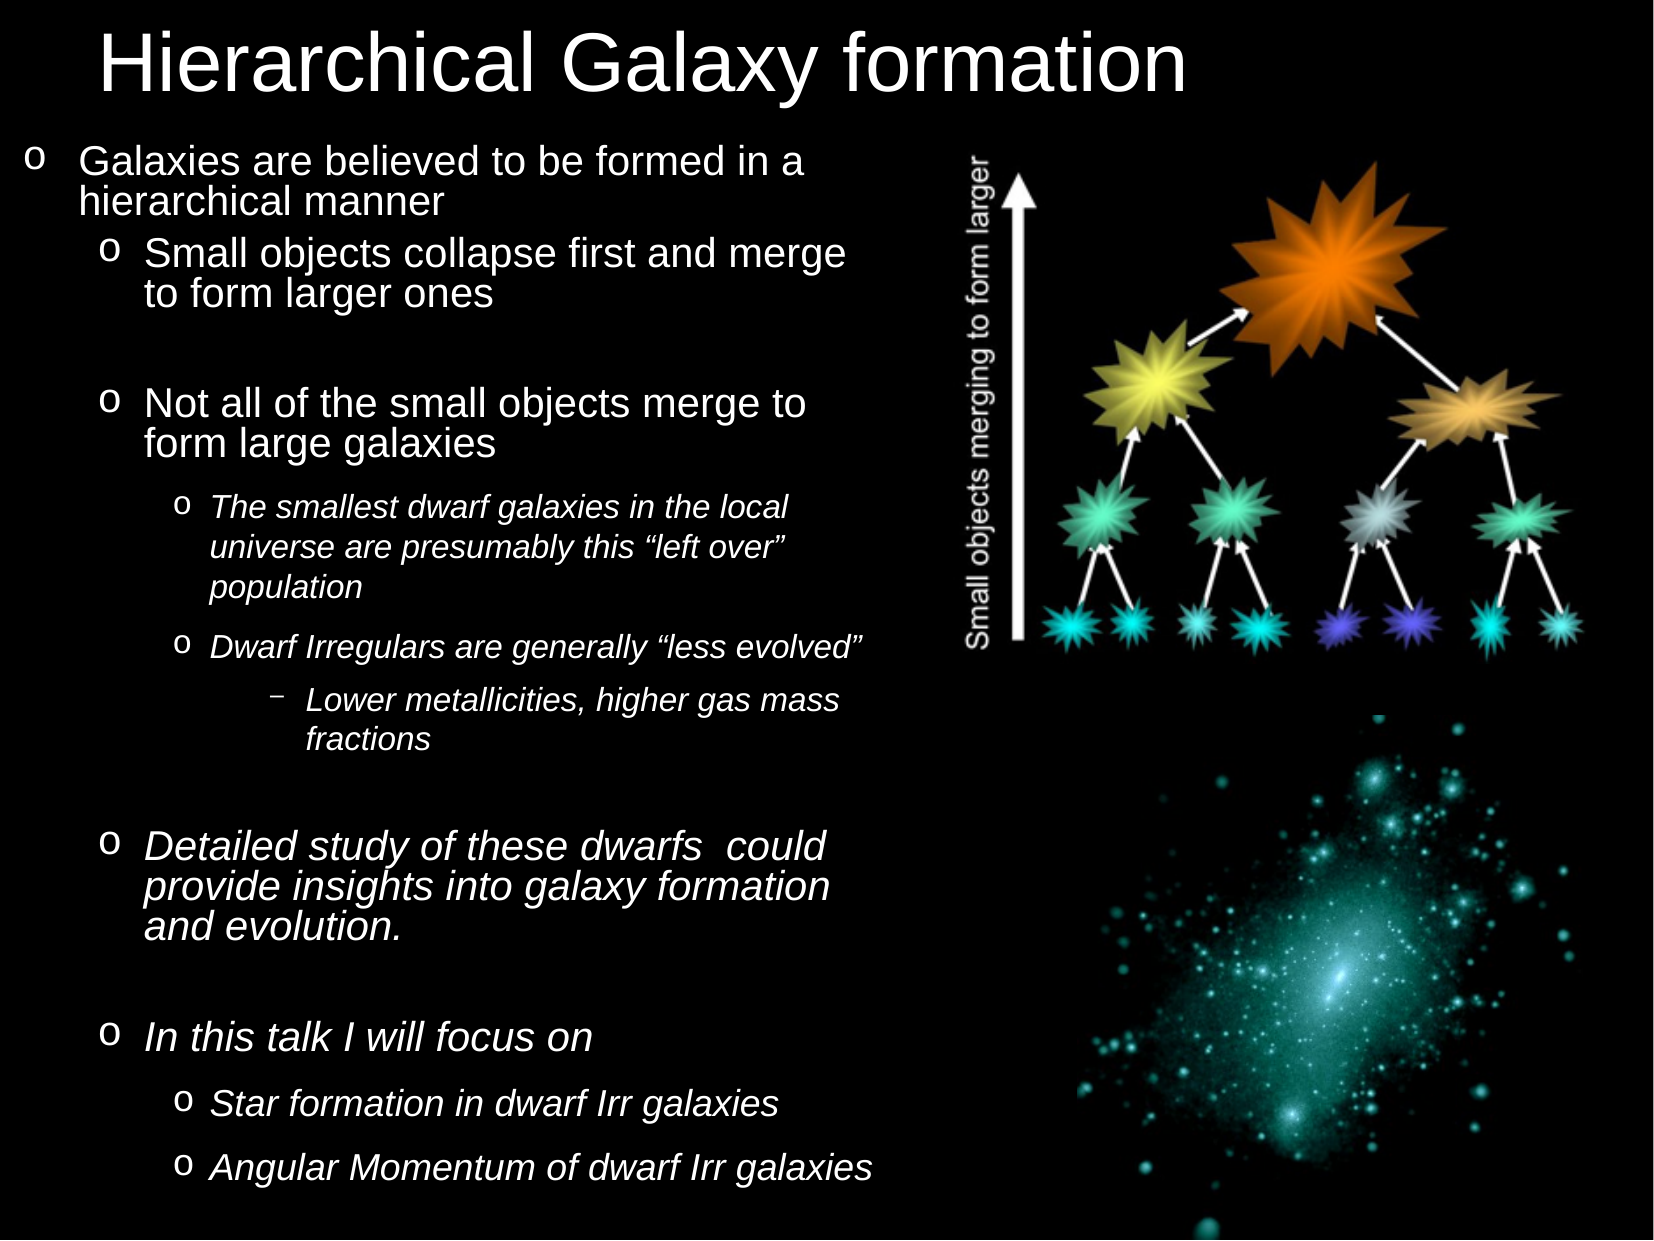

# Hierarchical Galaxy formation
Galaxies are believed to be formed in a hierarchical manner
Small objects collapse first and merge to form larger ones
Not all of the small objects merge to form large galaxies
The smallest dwarf galaxies in the local universe are presumably this “left over” population
Dwarf Irregulars are generally “less evolved”
Lower metallicities, higher gas mass fractions
Detailed study of these dwarfs could provide insights into galaxy formation and evolution.
In this talk I will focus on
Star formation in dwarf Irr galaxies
Angular Momentum of dwarf Irr galaxies